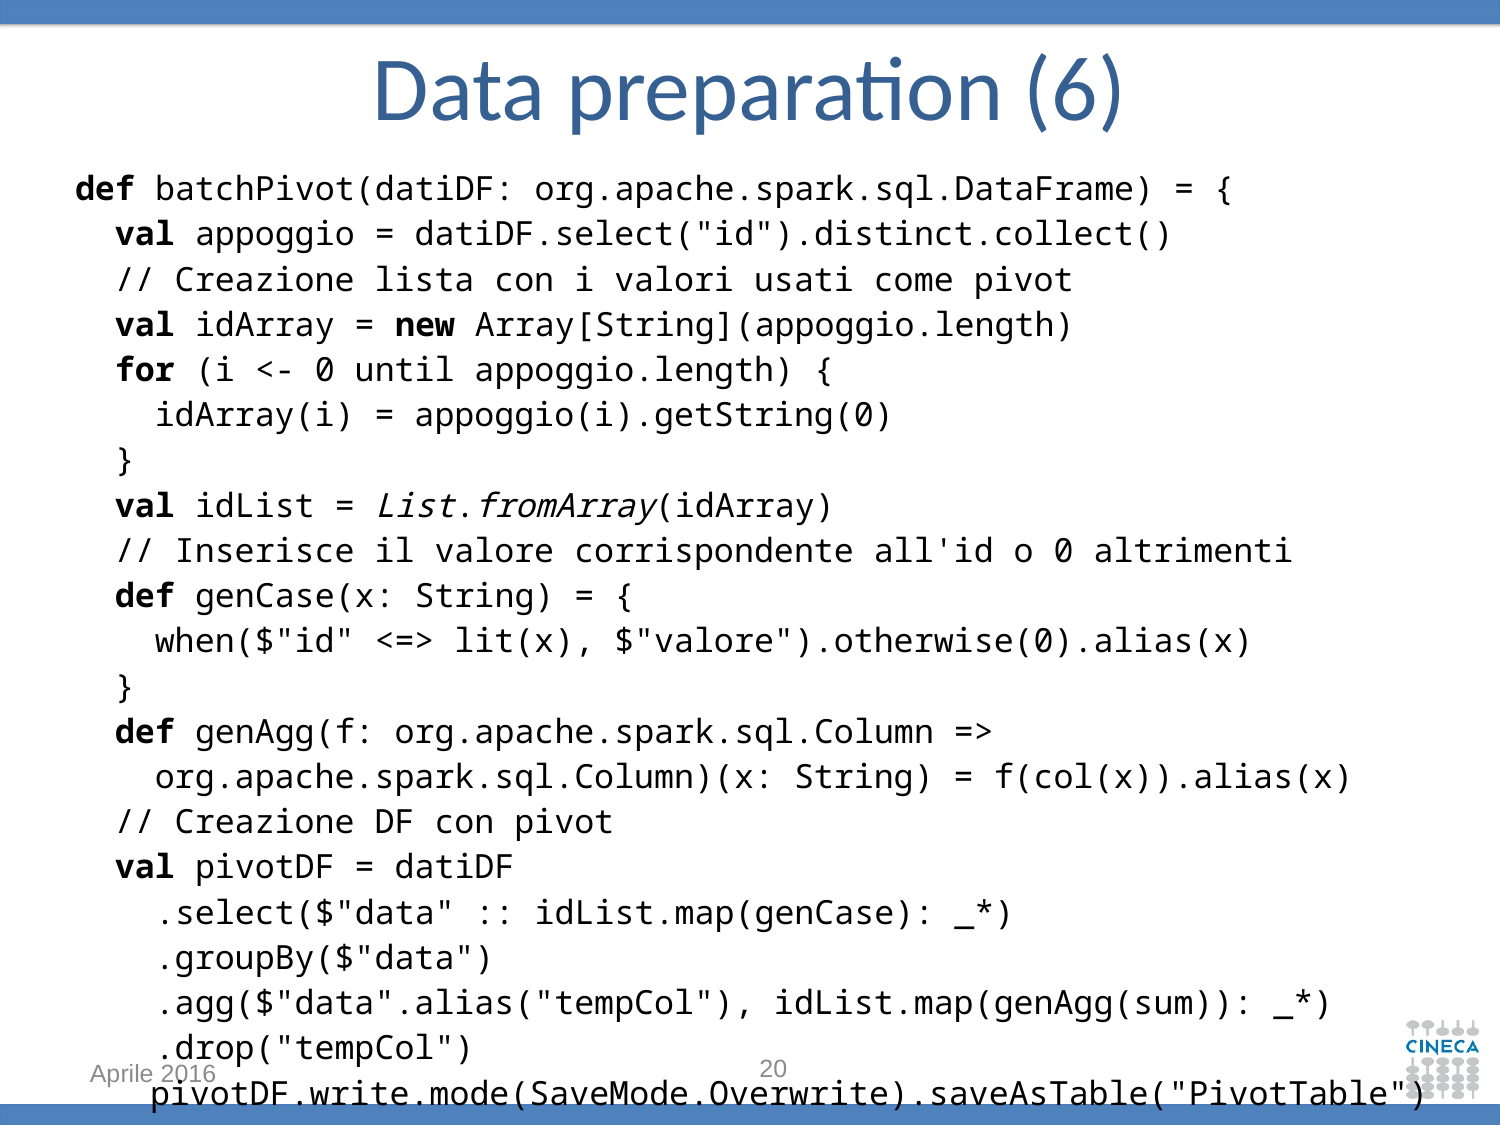

Data preparation (6)
def batchPivot(datiDF: org.apache.spark.sql.DataFrame) = {
 val appoggio = datiDF.select("id").distinct.collect()
 // Creazione lista con i valori usati come pivot
 val idArray = new Array[String](appoggio.length)
 for (i <- 0 until appoggio.length) {
 idArray(i) = appoggio(i).getString(0)
 }
 val idList = List.fromArray(idArray)
 // Inserisce il valore corrispondente all'id o 0 altrimenti
 def genCase(x: String) = {
 when($"id" <=> lit(x), $"valore").otherwise(0).alias(x)
 }
 def genAgg(f: org.apache.spark.sql.Column =>
 org.apache.spark.sql.Column)(x: String) = f(col(x)).alias(x)
 // Creazione DF con pivot
 val pivotDF = datiDF
 .select($"data" :: idList.map(genCase): _*)
 .groupBy($"data")
 .agg($"data".alias("tempCol"), idList.map(genAgg(sum)): _*)
 .drop("tempCol")
	pivotDF.write.mode(SaveMode.Overwrite).saveAsTable("PivotTable")
}
Aprile 2016